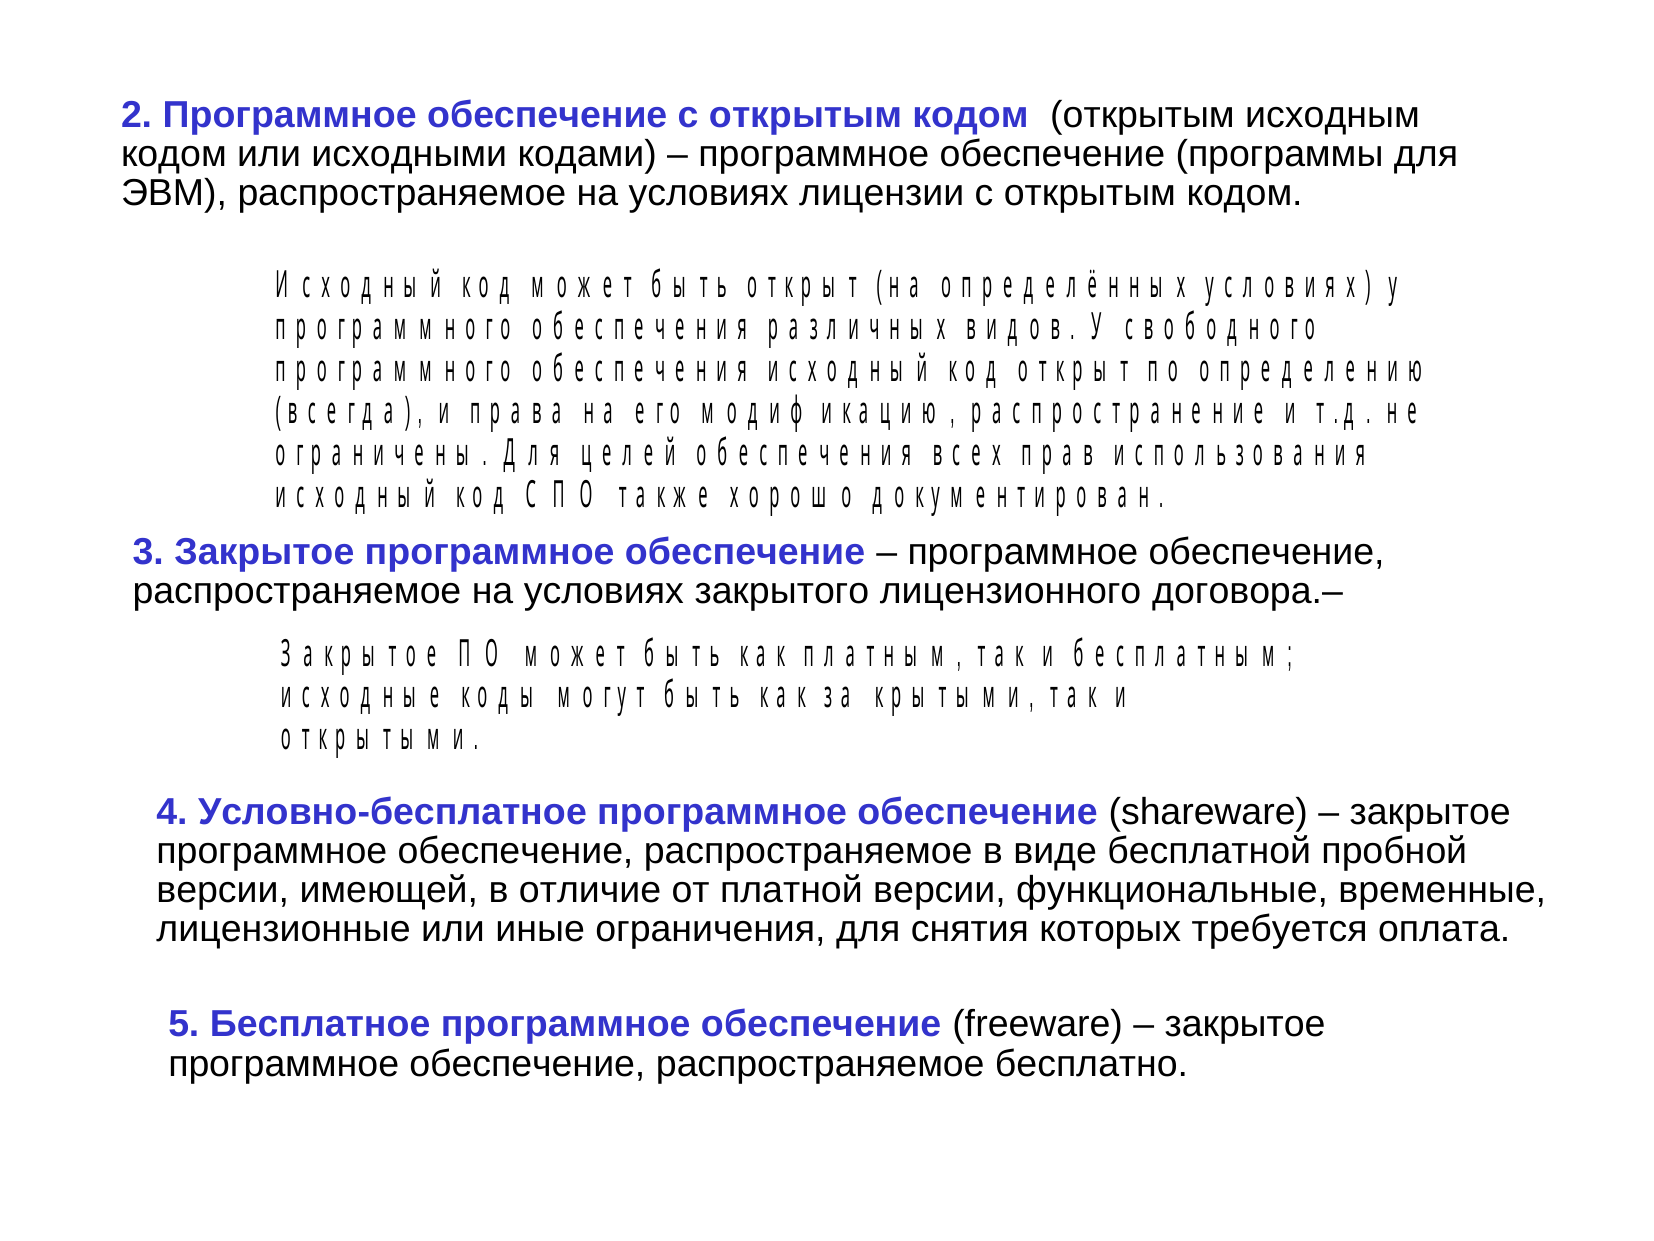

2. Программное обеспечение с открытым кодом (открытым исходным кодом или исходными кодами) – программное обеспечение (программы для ЭВМ), распространяемое на условиях лицензии с открытым кодом.
Исходный код может быть открыт (на определённых условиях) у программного обеспечения различных видов. У свободного программного обеспечения исходный код открыт по определению (всегда), и права на его модификацию, распространение и т.д. не ограничены. Для целей обеспечения всех прав использования исходный код СПО также хорошо документирован.
3. Закрытое программное обеспечение – программное обеспечение, распространяемое на условиях закрытого лицензионного договора.– программное обеспечение, распространяемое на условиях закрытого лицензионного договора.
Закрытое ПО может быть как платным, так и бесплатным; исходные коды могут быть как за­крытыми, так и открытыми.
4. Условно-бесплатное программное обеспечение (shareware) – закрытое программное обеспечение, распространяемое в виде бесплатной пробной версии, имеющей, в отличие от платной версии, функциональные, временные, лицензионные или иные ограничения, для снятия которых требуется оплата.
5. Бесплатное программное обеспечение (freeware) – закрытое программное обеспече­ние, распространяемое бесплатно.